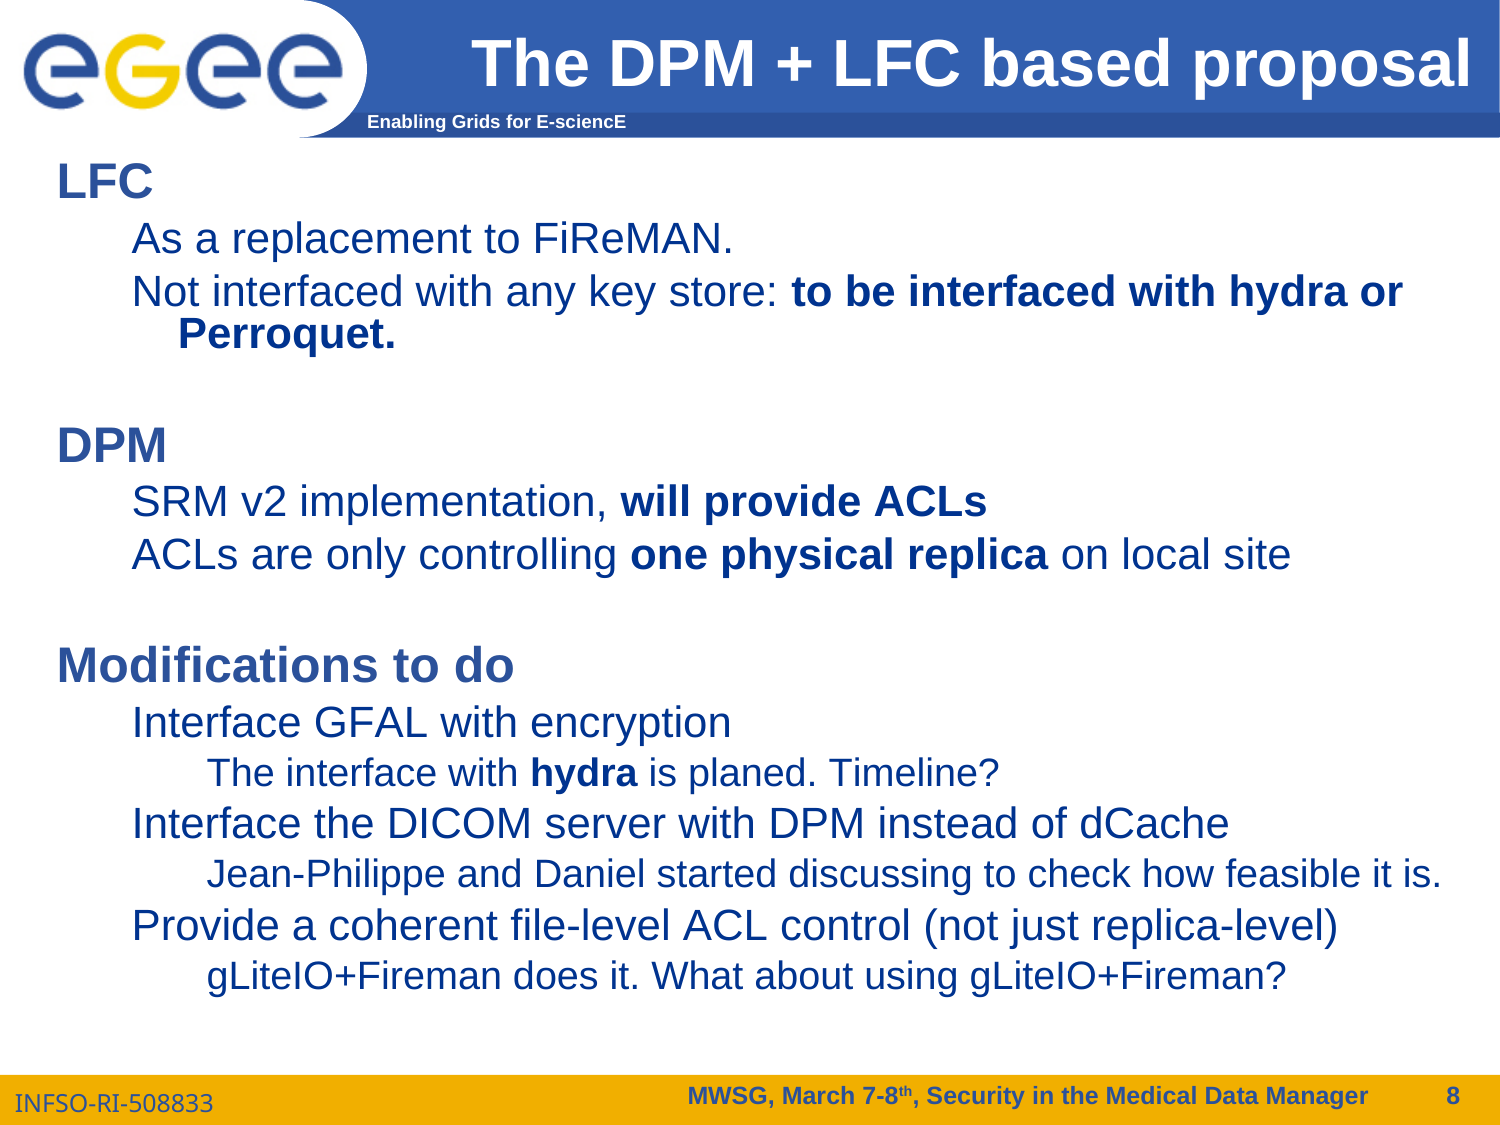

# The DPM + LFC based proposal
LFC
As a replacement to FiReMAN.
Not interfaced with any key store: to be interfaced with hydra or Perroquet.
DPM
SRM v2 implementation, will provide ACLs
ACLs are only controlling one physical replica on local site
Modifications to do
Interface GFAL with encryption
The interface with hydra is planed. Timeline?
Interface the DICOM server with DPM instead of dCache
Jean-Philippe and Daniel started discussing to check how feasible it is.
Provide a coherent file-level ACL control (not just replica-level)
gLiteIO+Fireman does it. What about using gLiteIO+Fireman?